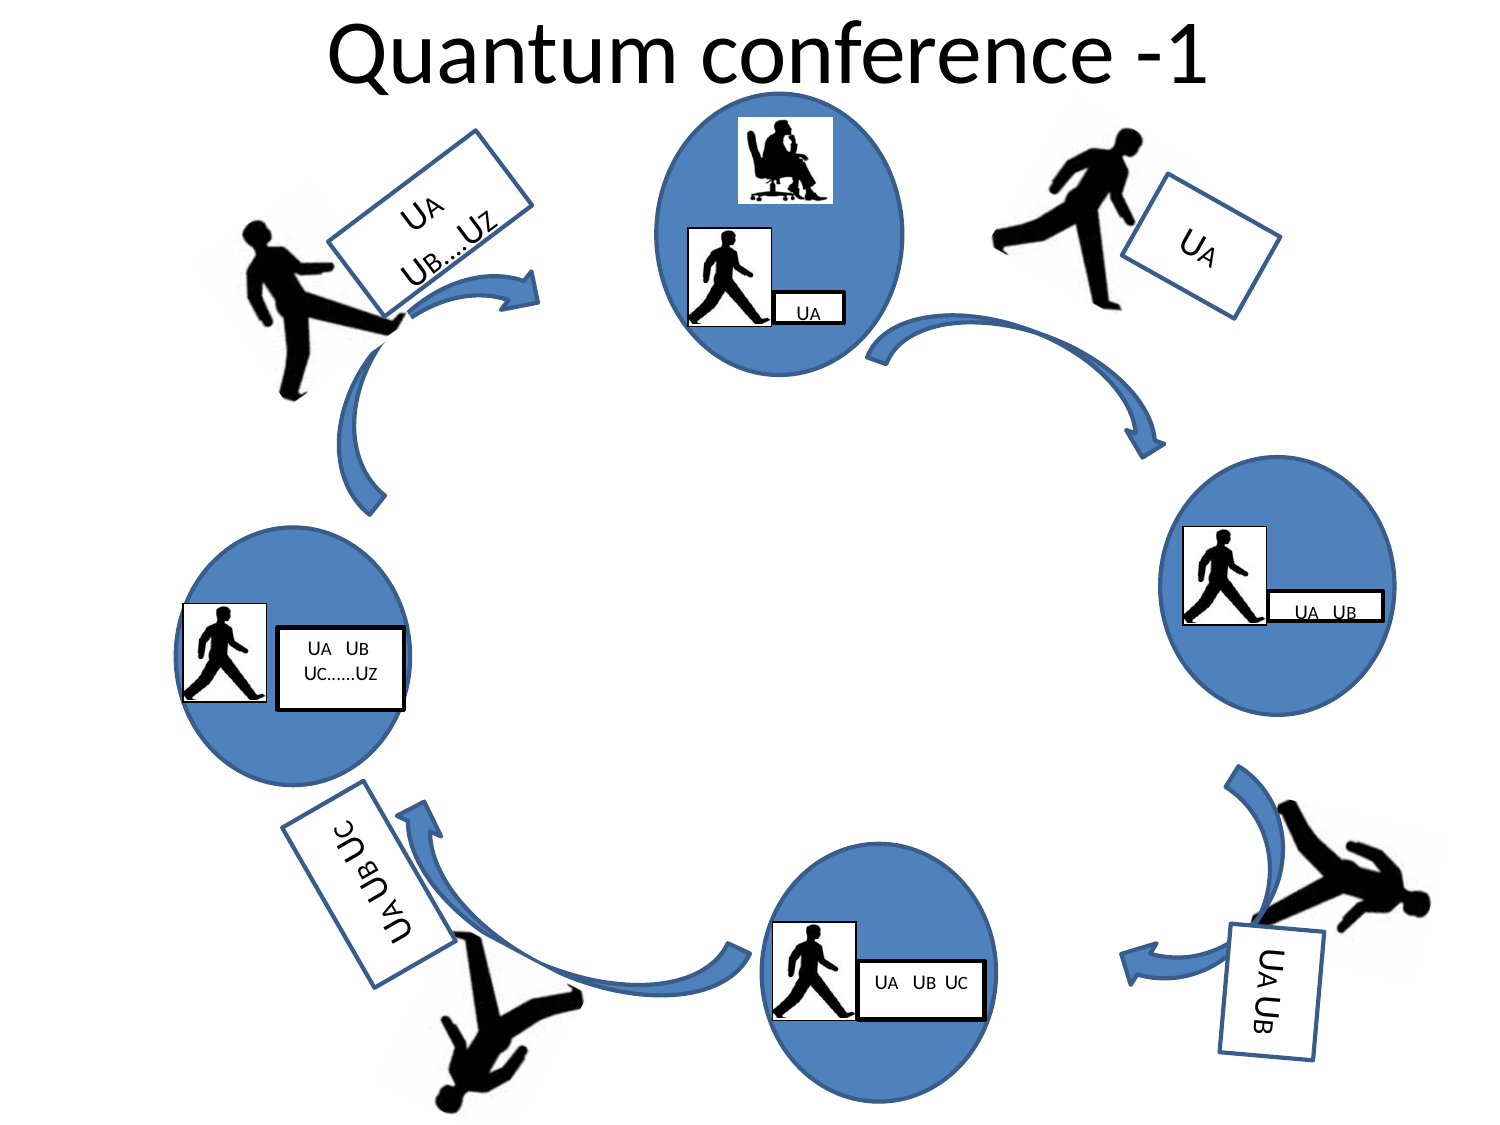

# Quantum conference -1
UA UB....UZ
UA
UA
UA UB
UA UB UC......UZ
UA UB UC
UA UB
UA UB UC